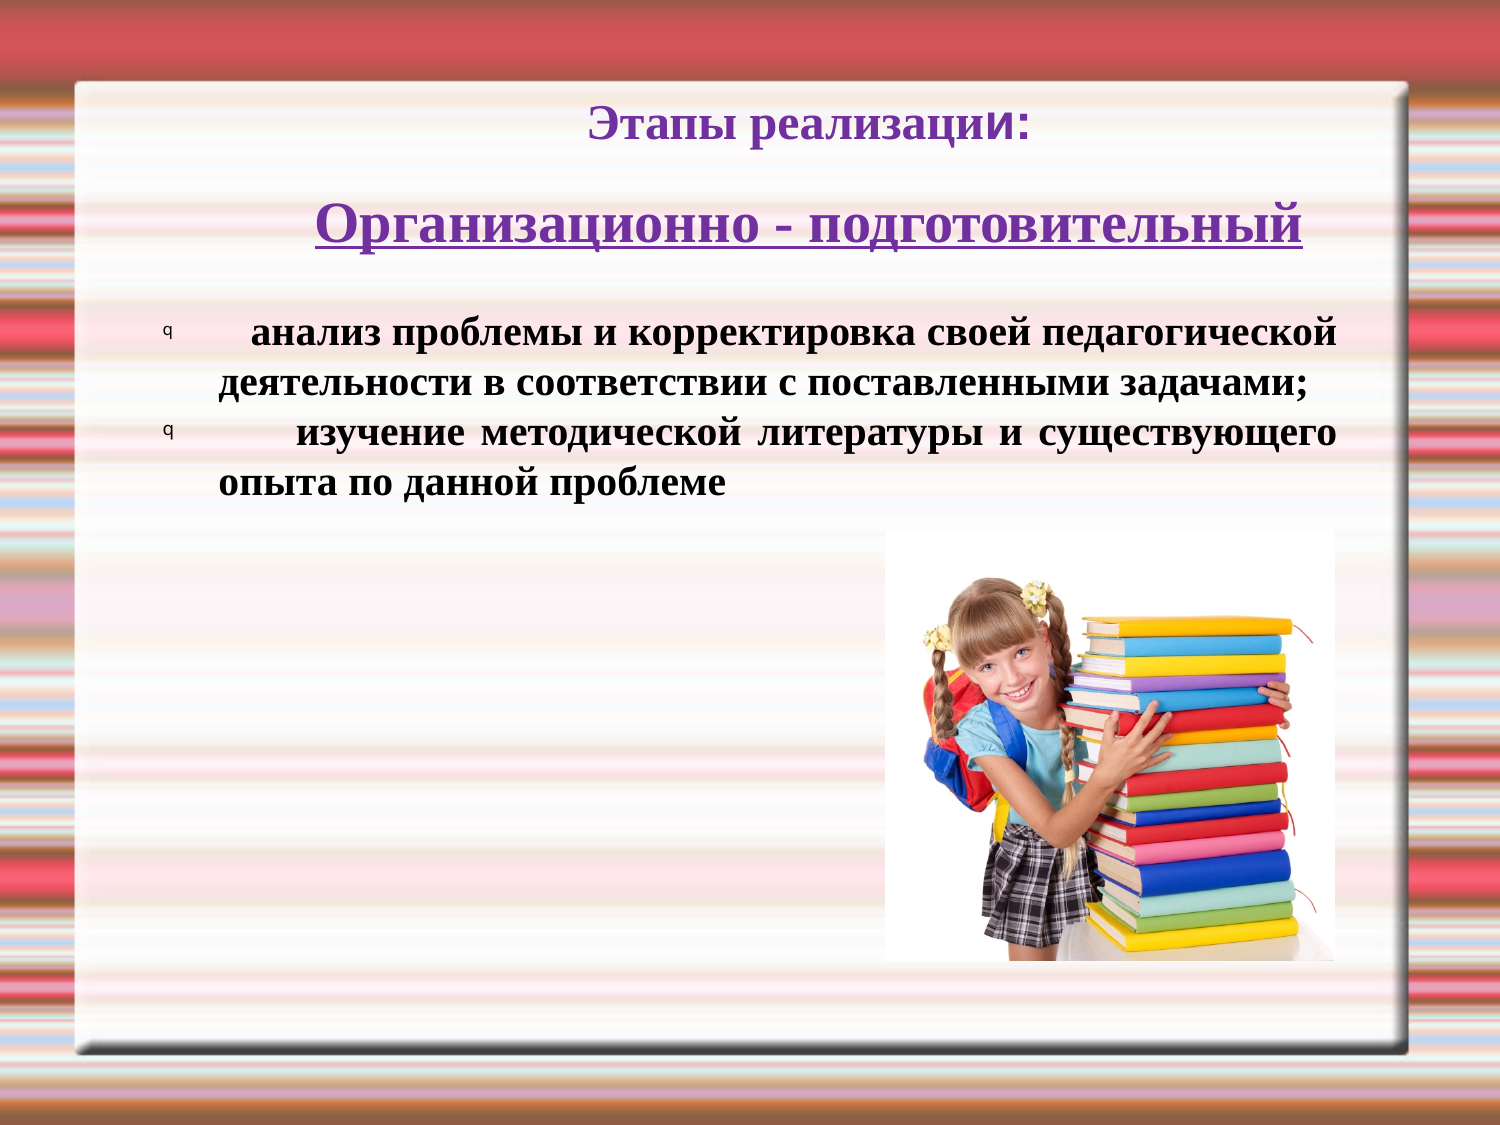

Этапы реализации:
Организационно - подготовительный
 анализ проблемы и корректировка своей педагогической деятельности в соответствии с поставленными задачами;
 изучение методической литературы и существующего опыта по данной проблеме